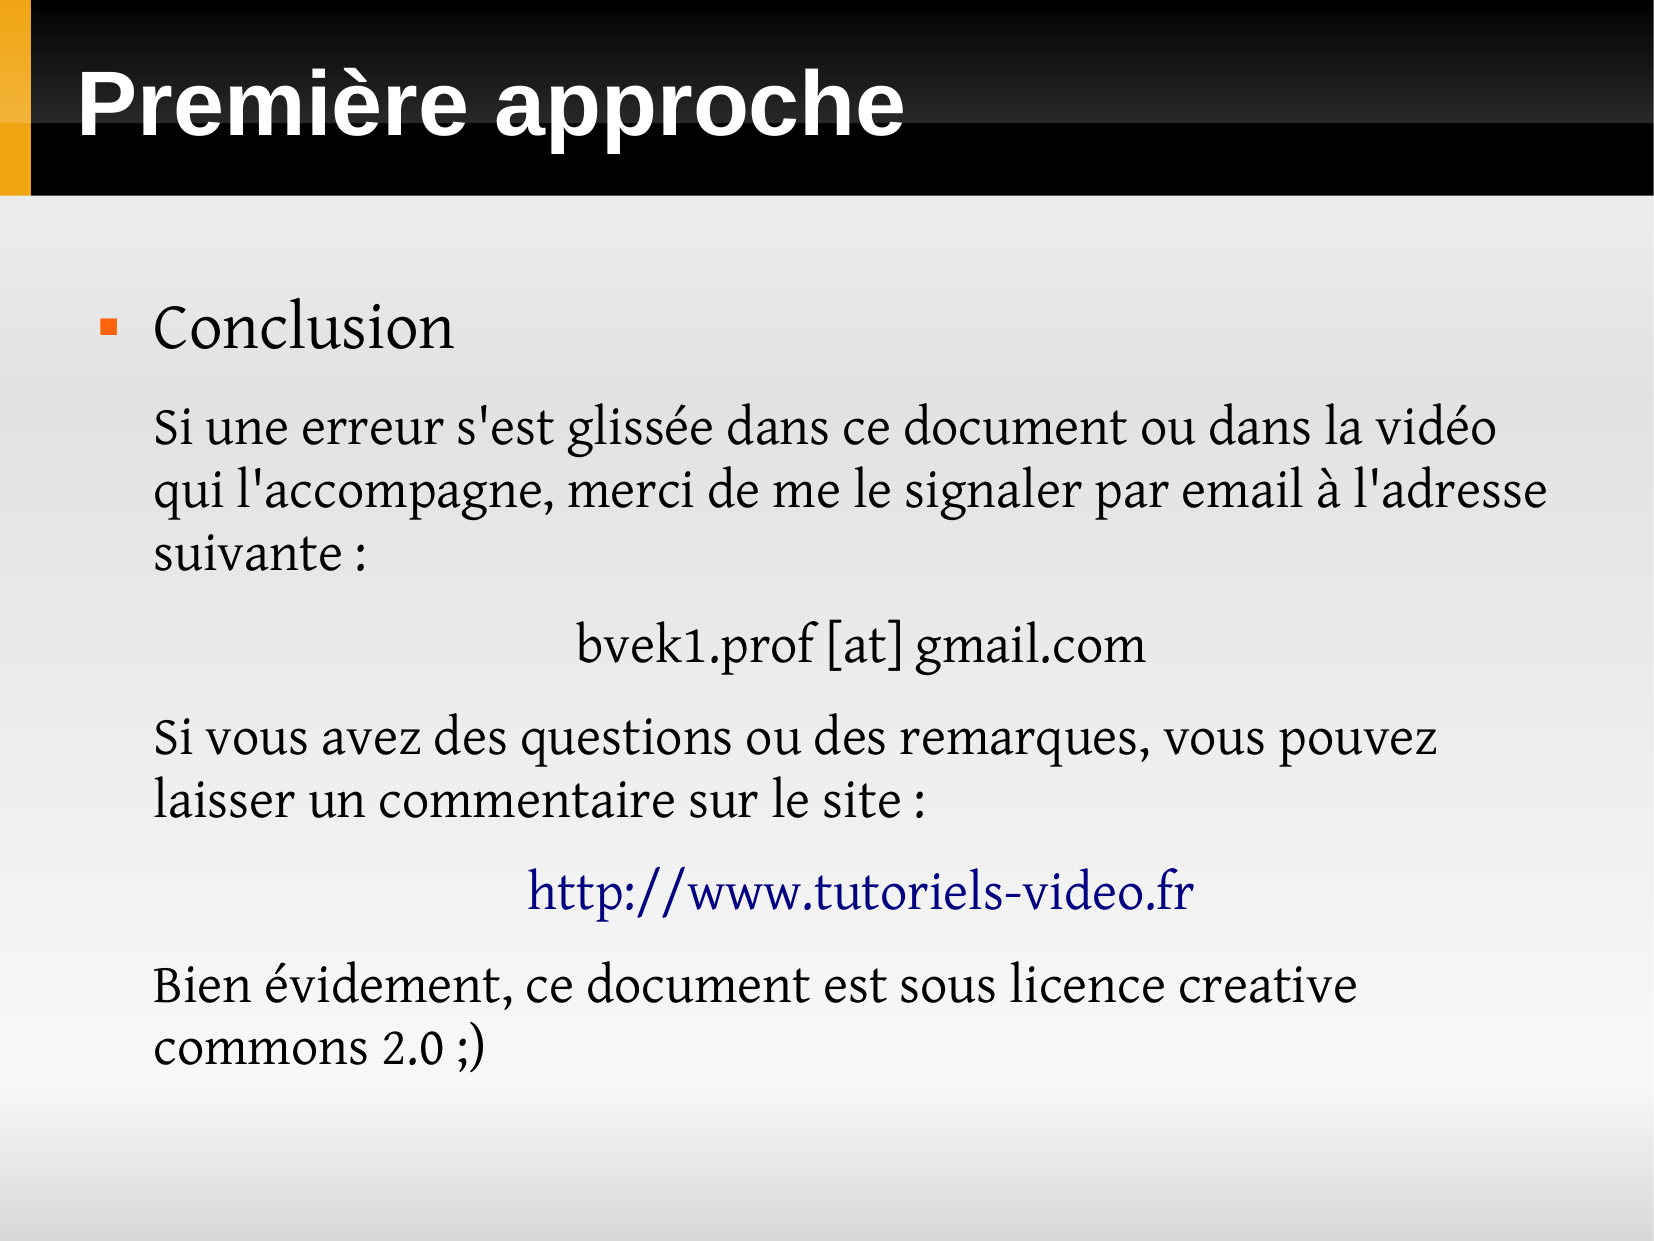

# Première approche
Conclusion
Si une erreur s'est glissée dans ce document ou dans la vidéo qui l'accompagne, merci de me le signaler par email à l'adresse suivante :
bvek1.prof [at] gmail.com
Si vous avez des questions ou des remarques, vous pouvez laisser un commentaire sur le site :
http://www.tutoriels-video.fr
Bien évidement, ce document est sous licence creative commons 2.0 ;)